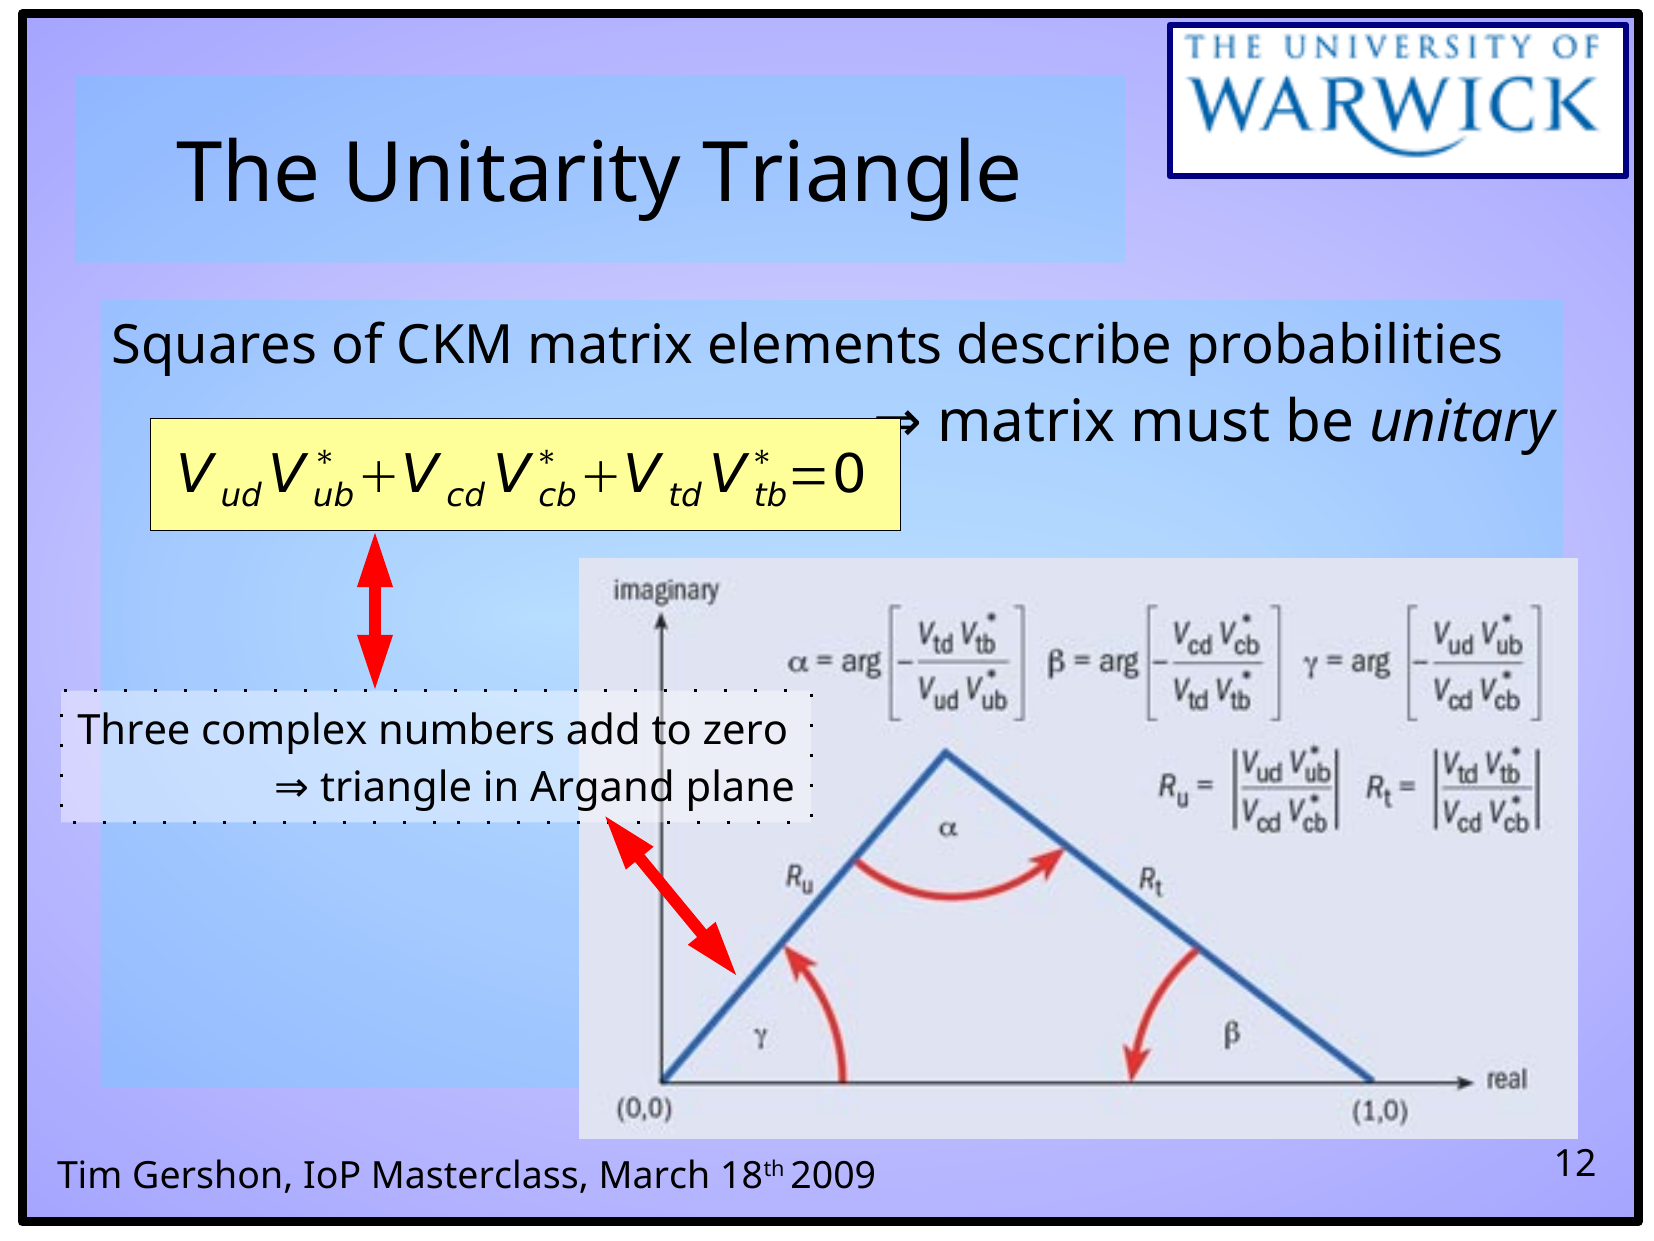

The Unitarity Triangle
Squares of CKM matrix elements describe probabilities
⇒ matrix must be unitary
Three complex numbers add to zero
⇒ triangle in Argand plane
Tim Gershon, IoP Masterclass, March 18th 2009